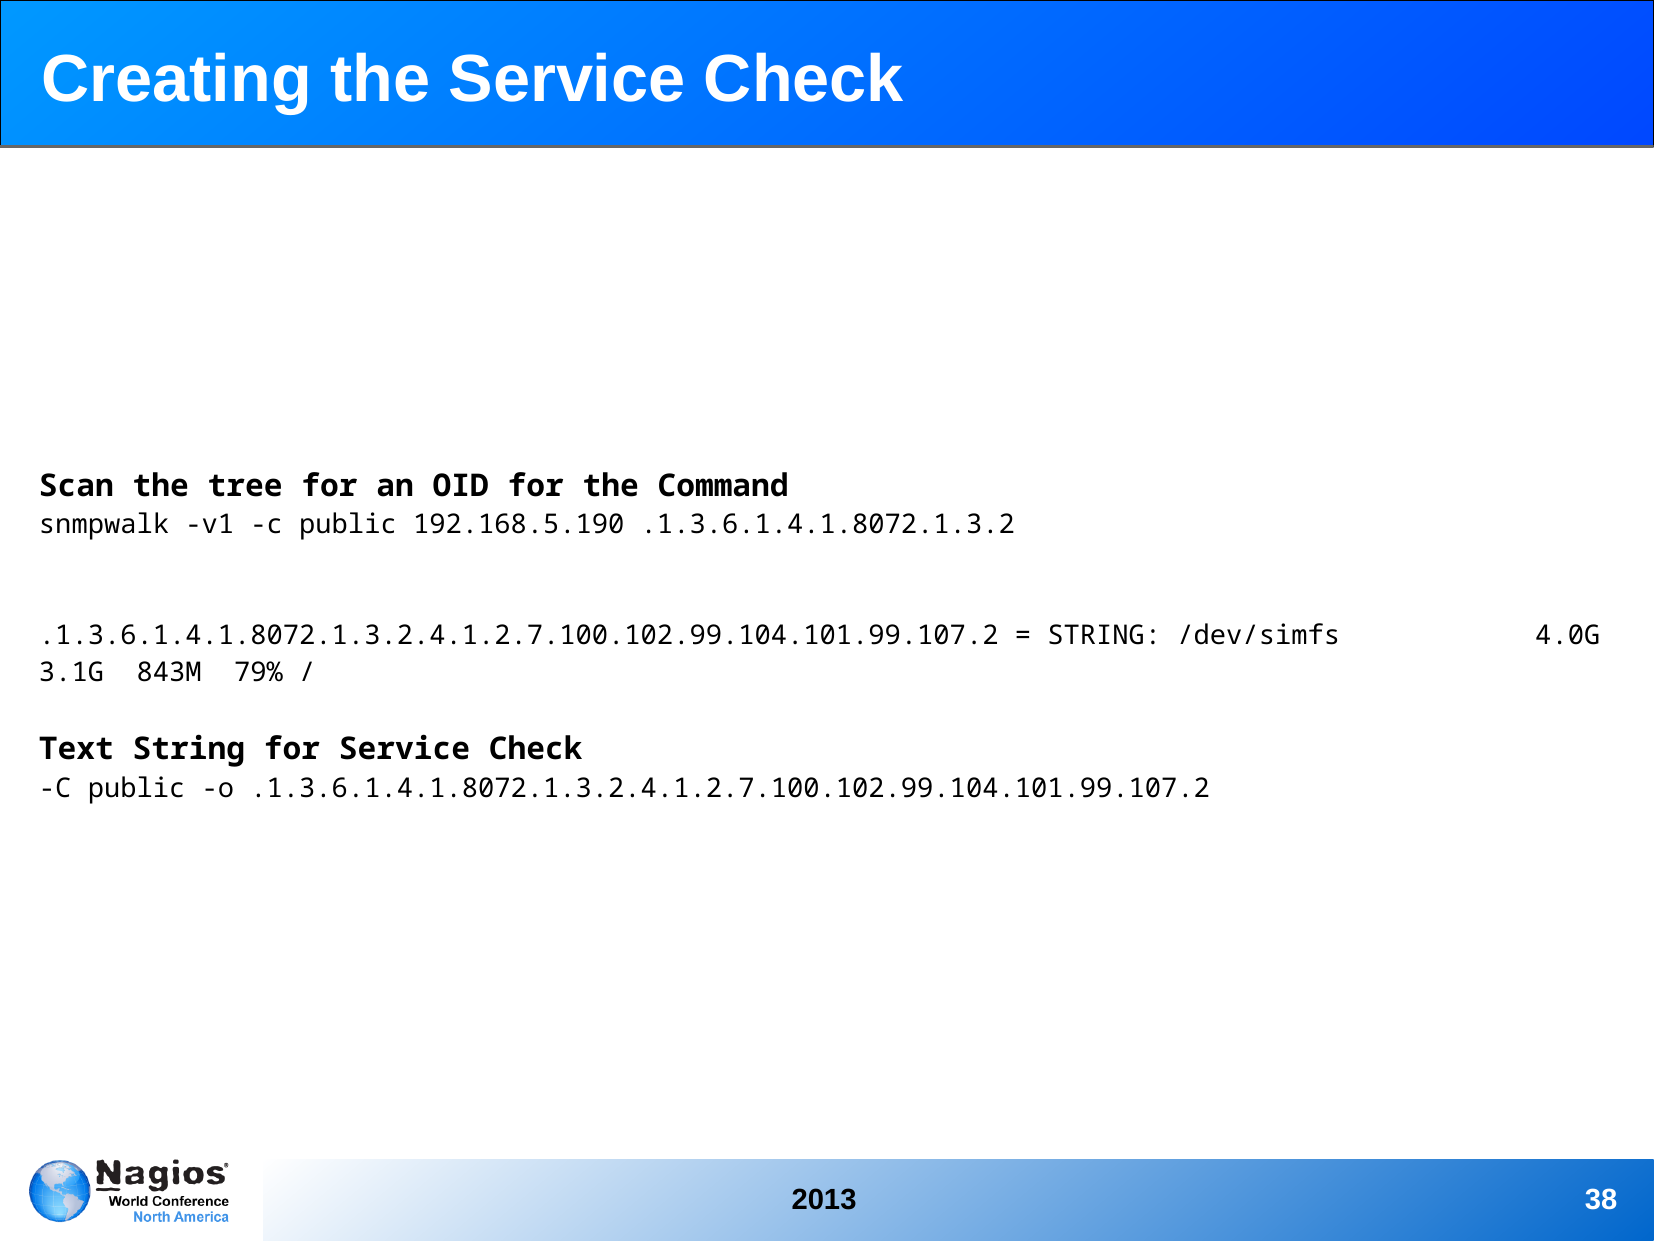

# Creating the Service Check
Scan the tree for an OID for the Command
snmpwalk -v1 -c public 192.168.5.190 .1.3.6.1.4.1.8072.1.3.2
.1.3.6.1.4.1.8072.1.3.2.4.1.2.7.100.102.99.104.101.99.107.2 = STRING: /dev/simfs 4.0G 3.1G 843M 79% /
Text String for Service Check
-C public -o .1.3.6.1.4.1.8072.1.3.2.4.1.2.7.100.102.99.104.101.99.107.2
2011
38